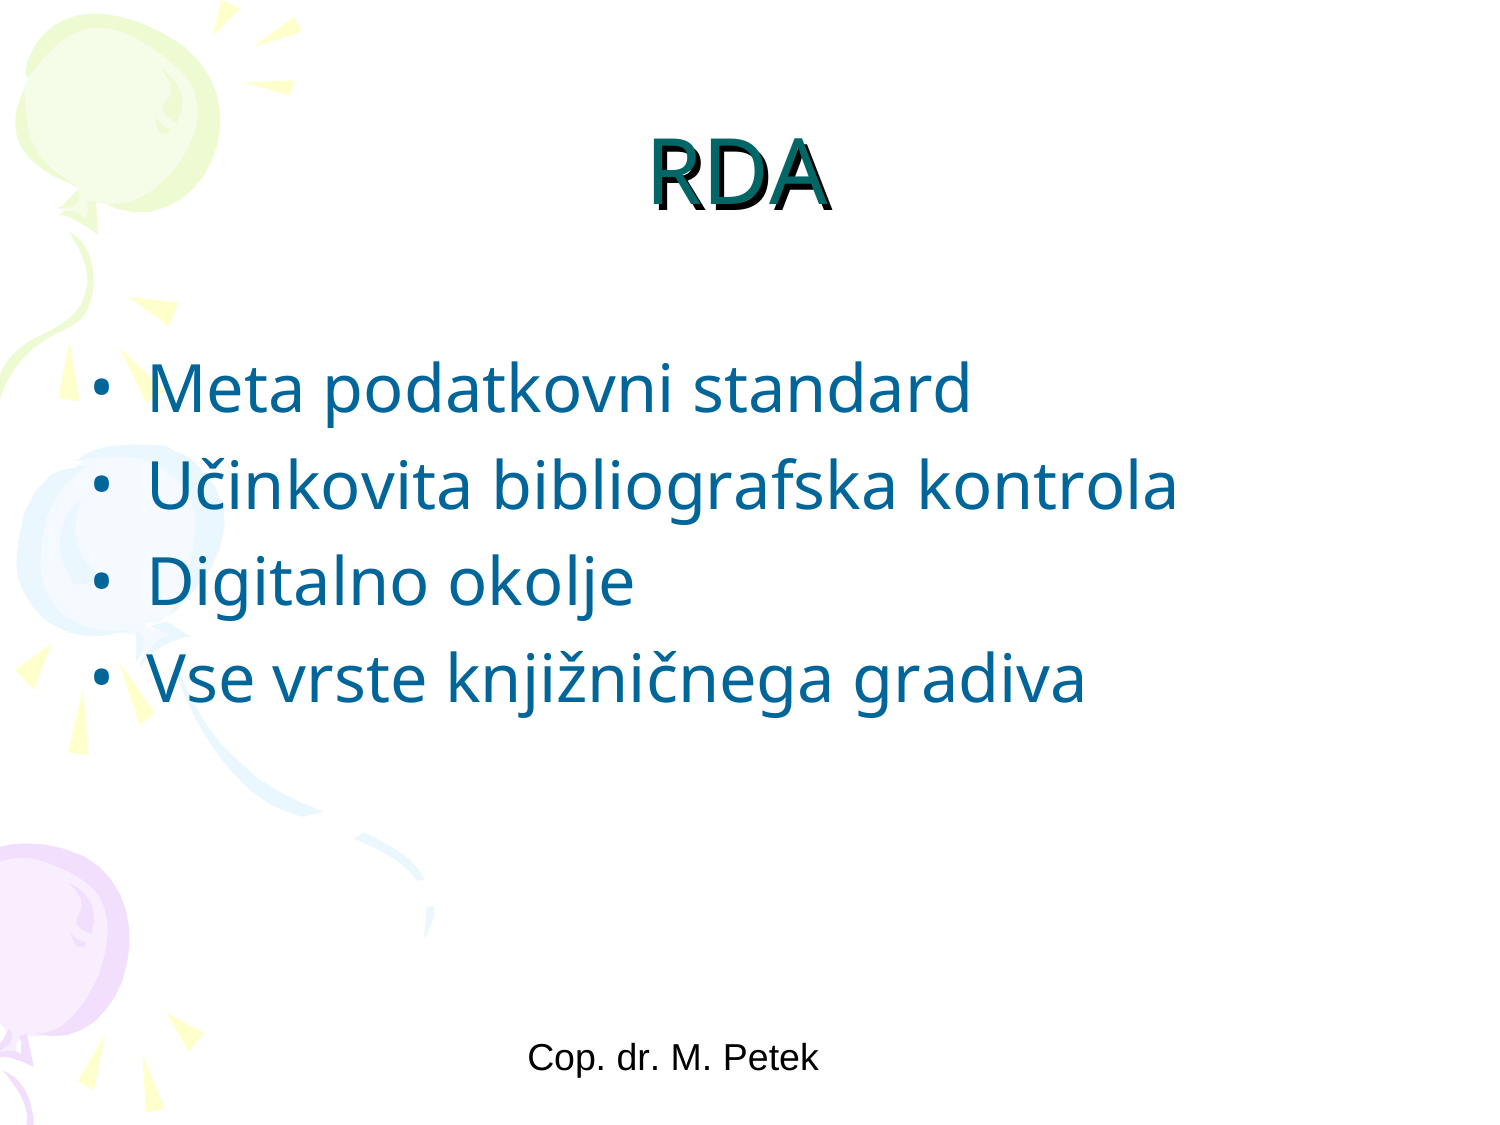

# RDA
Meta podatkovni standard
Učinkovita bibliografska kontrola
Digitalno okolje
Vse vrste knjižničnega gradiva
Cop. dr. M. Petek